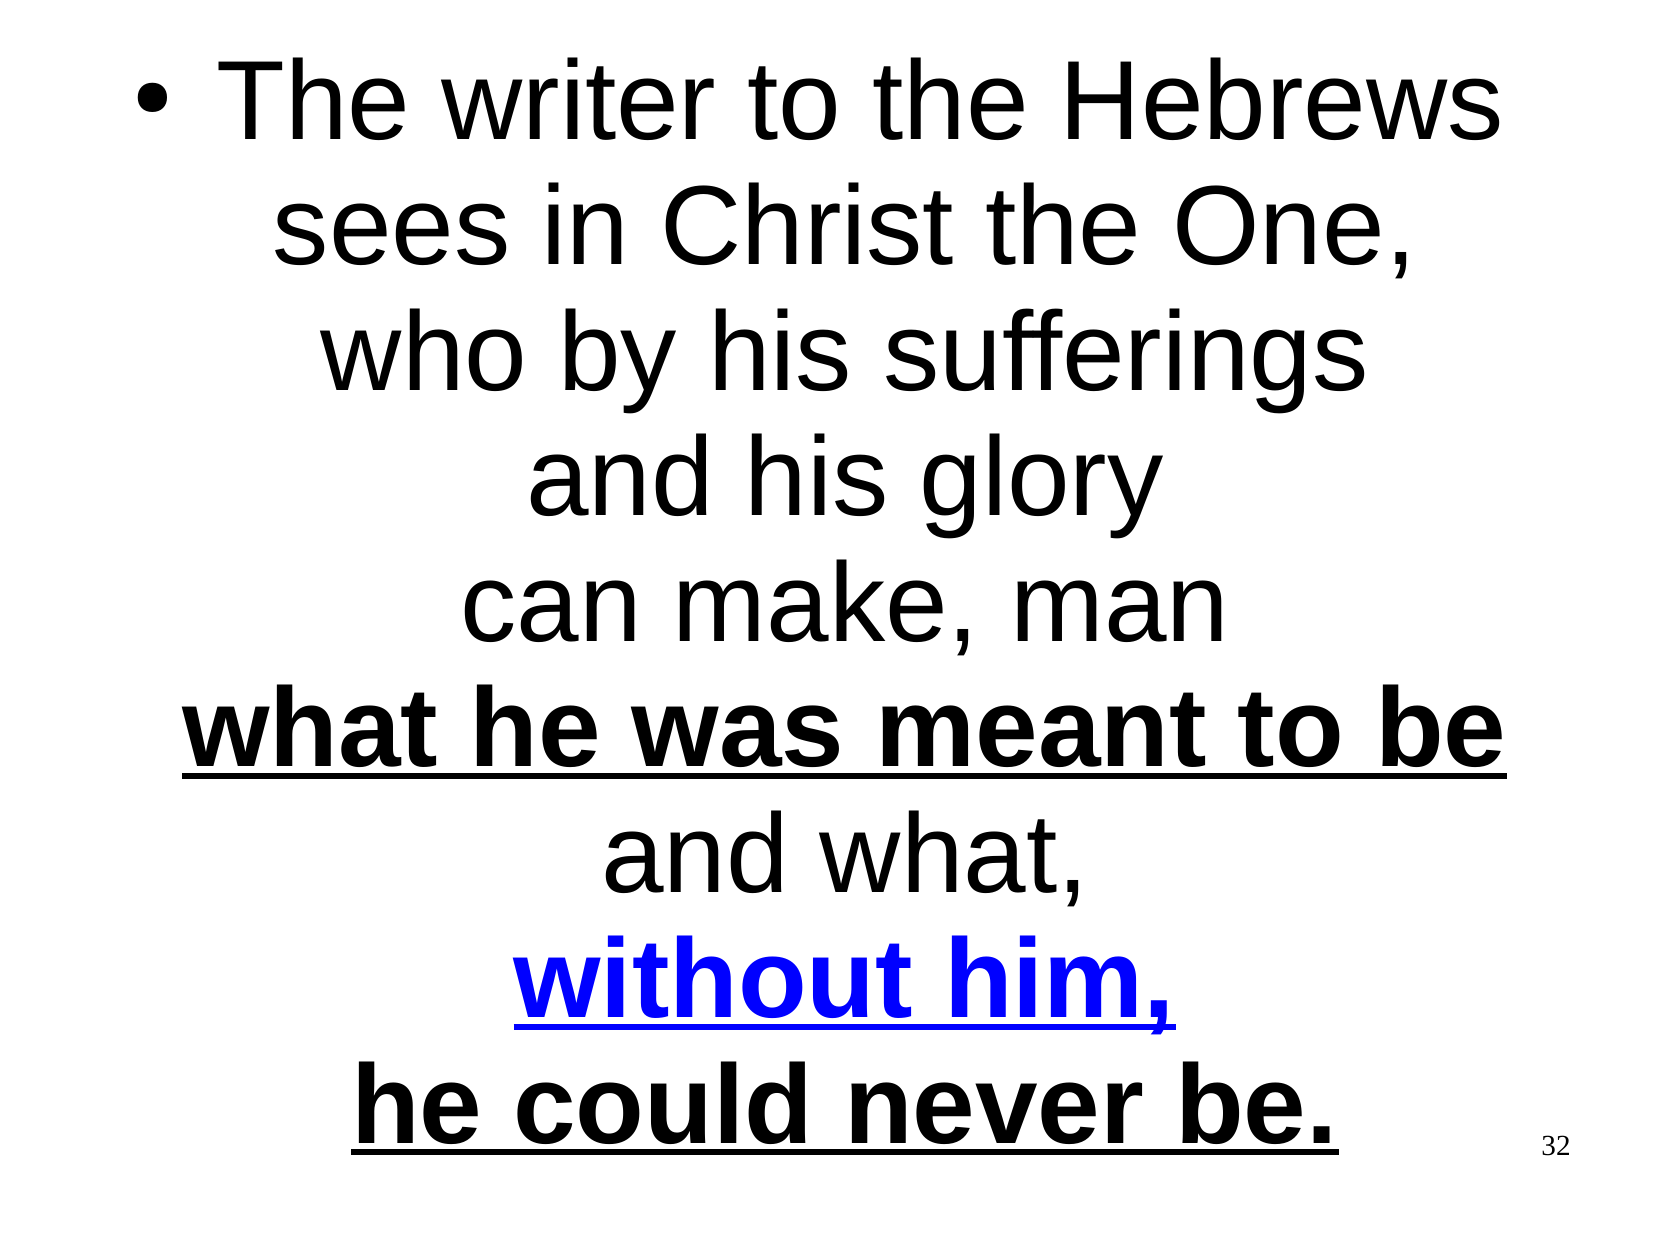

# The writer to the Hebrews sees in Christ the One, who by his sufferings and his glory can make, man what he was meant to be and what, without him, he could never be.
32